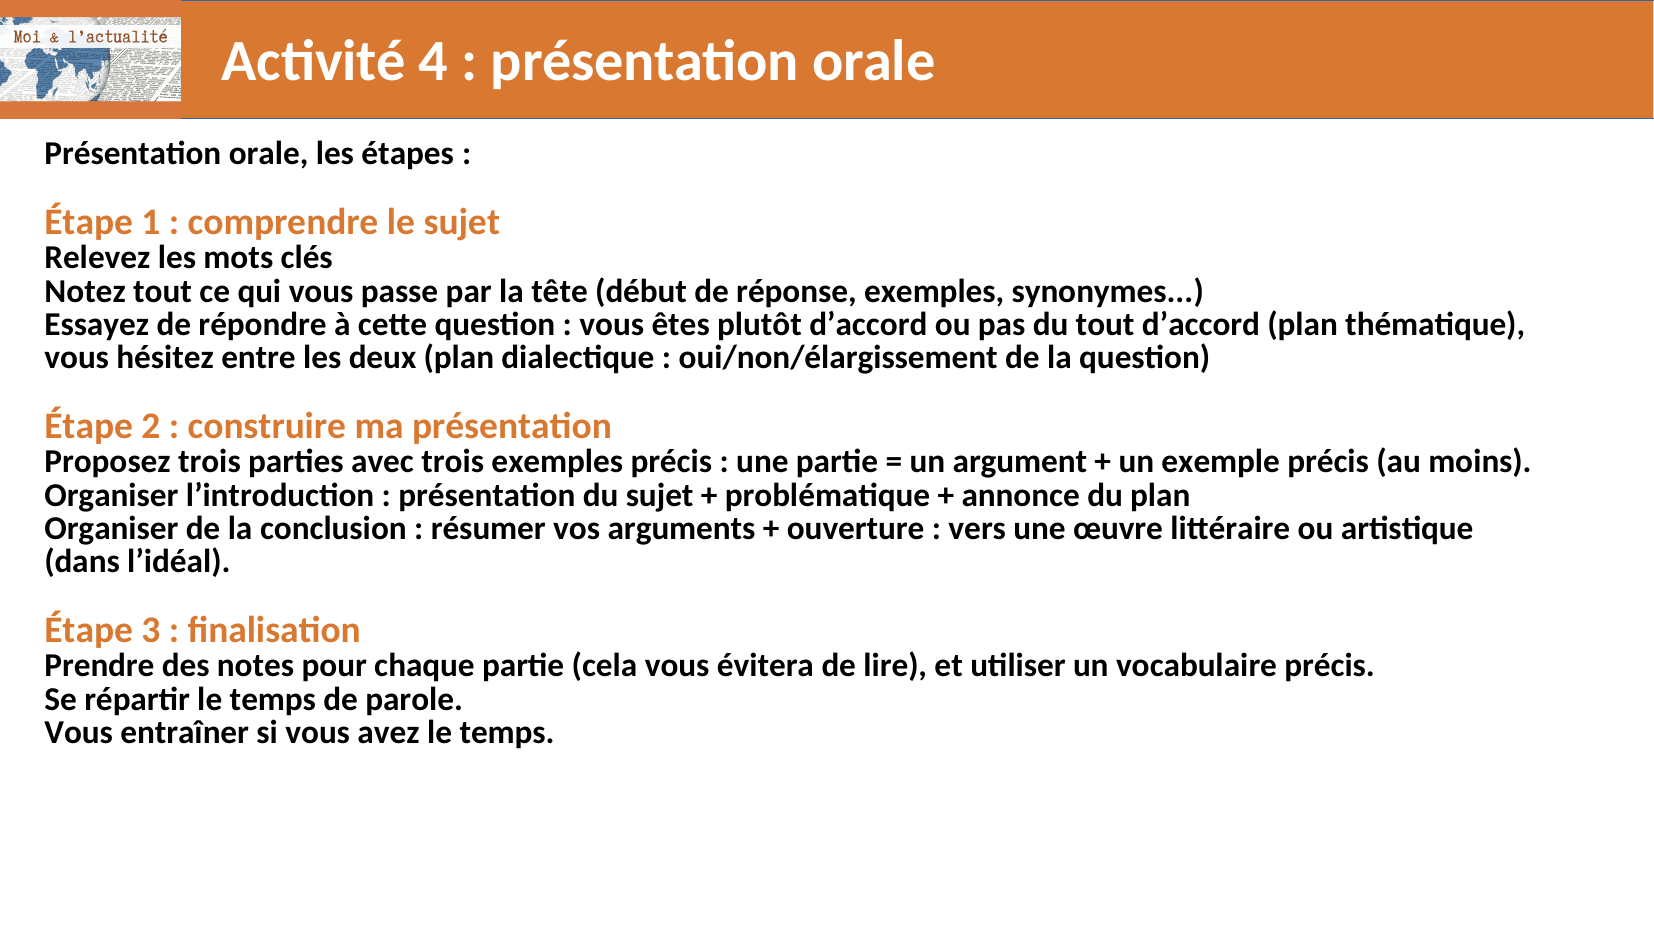

Activité 4 : présentation orale
Présentation orale, les étapes :
Étape 1 : comprendre le sujet
Relevez les mots clés
Notez tout ce qui vous passe par la tête (début de réponse, exemples, synonymes...)
Essayez de répondre à cette question : vous êtes plutôt d’accord ou pas du tout d’accord (plan thématique),
vous hésitez entre les deux (plan dialectique : oui/non/élargissement de la question)
Étape 2 : construire ma présentation
Proposez trois parties avec trois exemples précis : une partie = un argument + un exemple précis (au moins).
Organiser l’introduction : présentation du sujet + problématique + annonce du plan
Organiser de la conclusion : résumer vos arguments + ouverture : vers une œuvre littéraire ou artistique
(dans l’idéal).
Étape 3 : finalisation
Prendre des notes pour chaque partie (cela vous évitera de lire), et utiliser un vocabulaire précis.
Se répartir le temps de parole.
Vous entraîner si vous avez le temps.